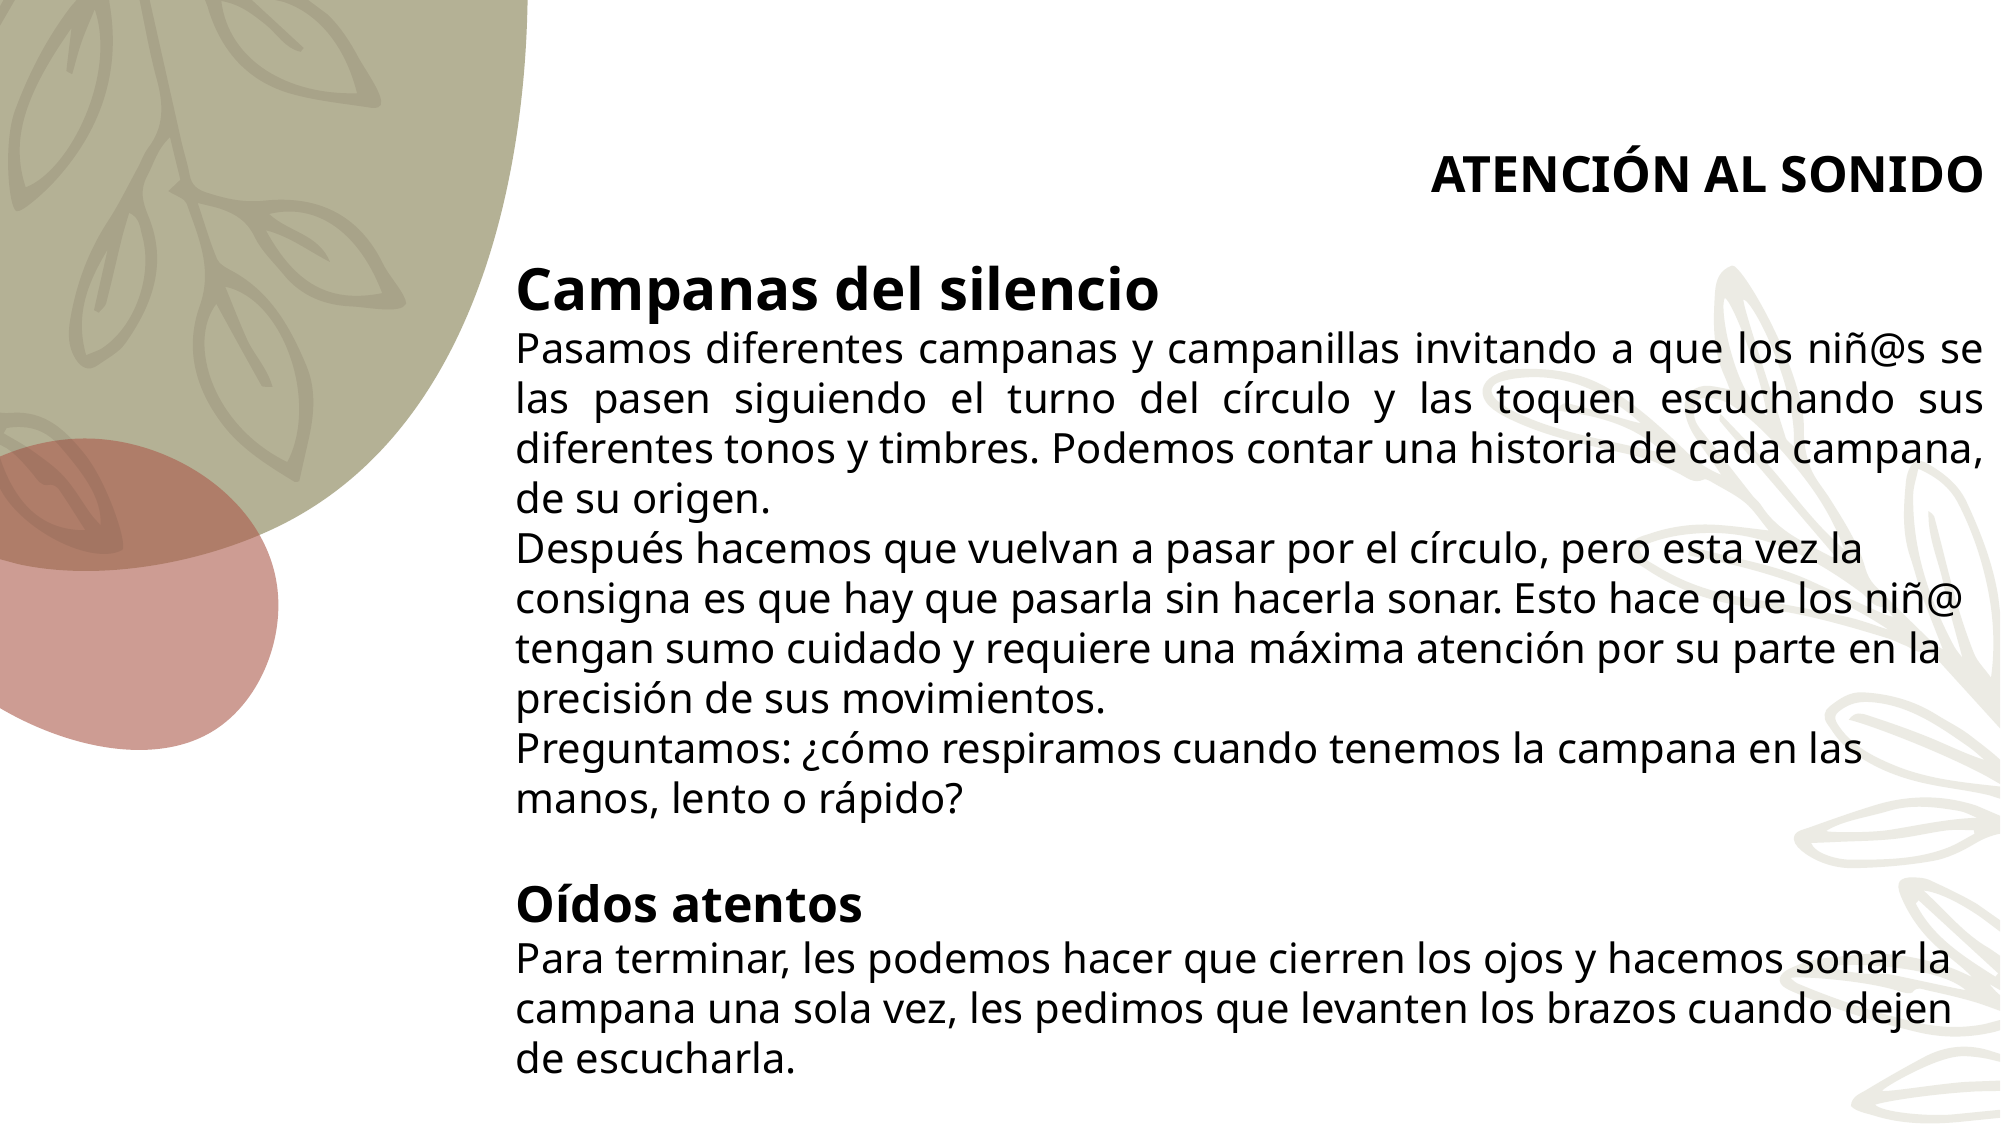

ATENCIÓN AL SONIDO
Campanas del silencio
Pasamos diferentes campanas y campanillas invitando a que los niñ@s se las pasen siguiendo el turno del círculo y las toquen escuchando sus diferentes tonos y timbres. Podemos contar una historia de cada campana, de su origen.
Después hacemos que vuelvan a pasar por el círculo, pero esta vez la consigna es que hay que pasarla sin hacerla sonar. Esto hace que los niñ@ tengan sumo cuidado y requiere una máxima atención por su parte en la precisión de sus movimientos.
Preguntamos: ¿cómo respiramos cuando tenemos la campana en las manos, lento o rápido?
Oídos atentos
Para terminar, les podemos hacer que cierren los ojos y hacemos sonar la campana una sola vez, les pedimos que levanten los brazos cuando dejen de escucharla.